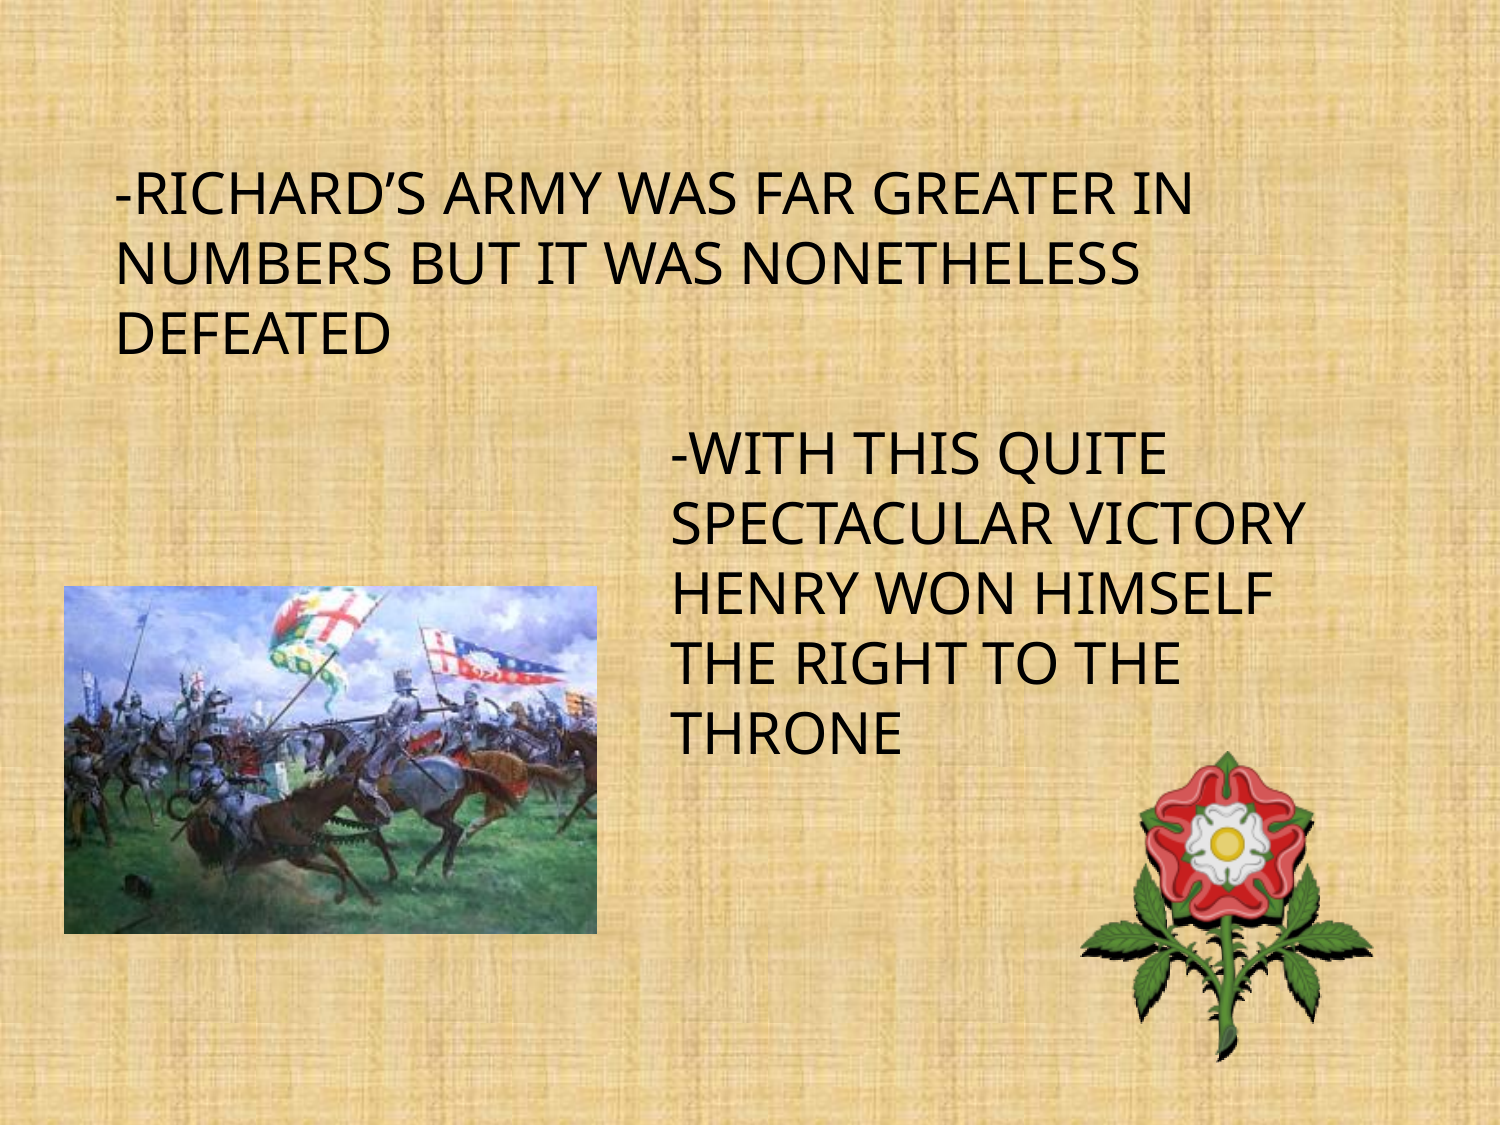

-RICHARD’S ARMY WAS FAR GREATER IN NUMBERS BUT IT WAS NONETHELESS DEFEATED
-WITH THIS QUITE SPECTACULAR VICTORY HENRY WON HIMSELF THE RIGHT TO THE THRONE